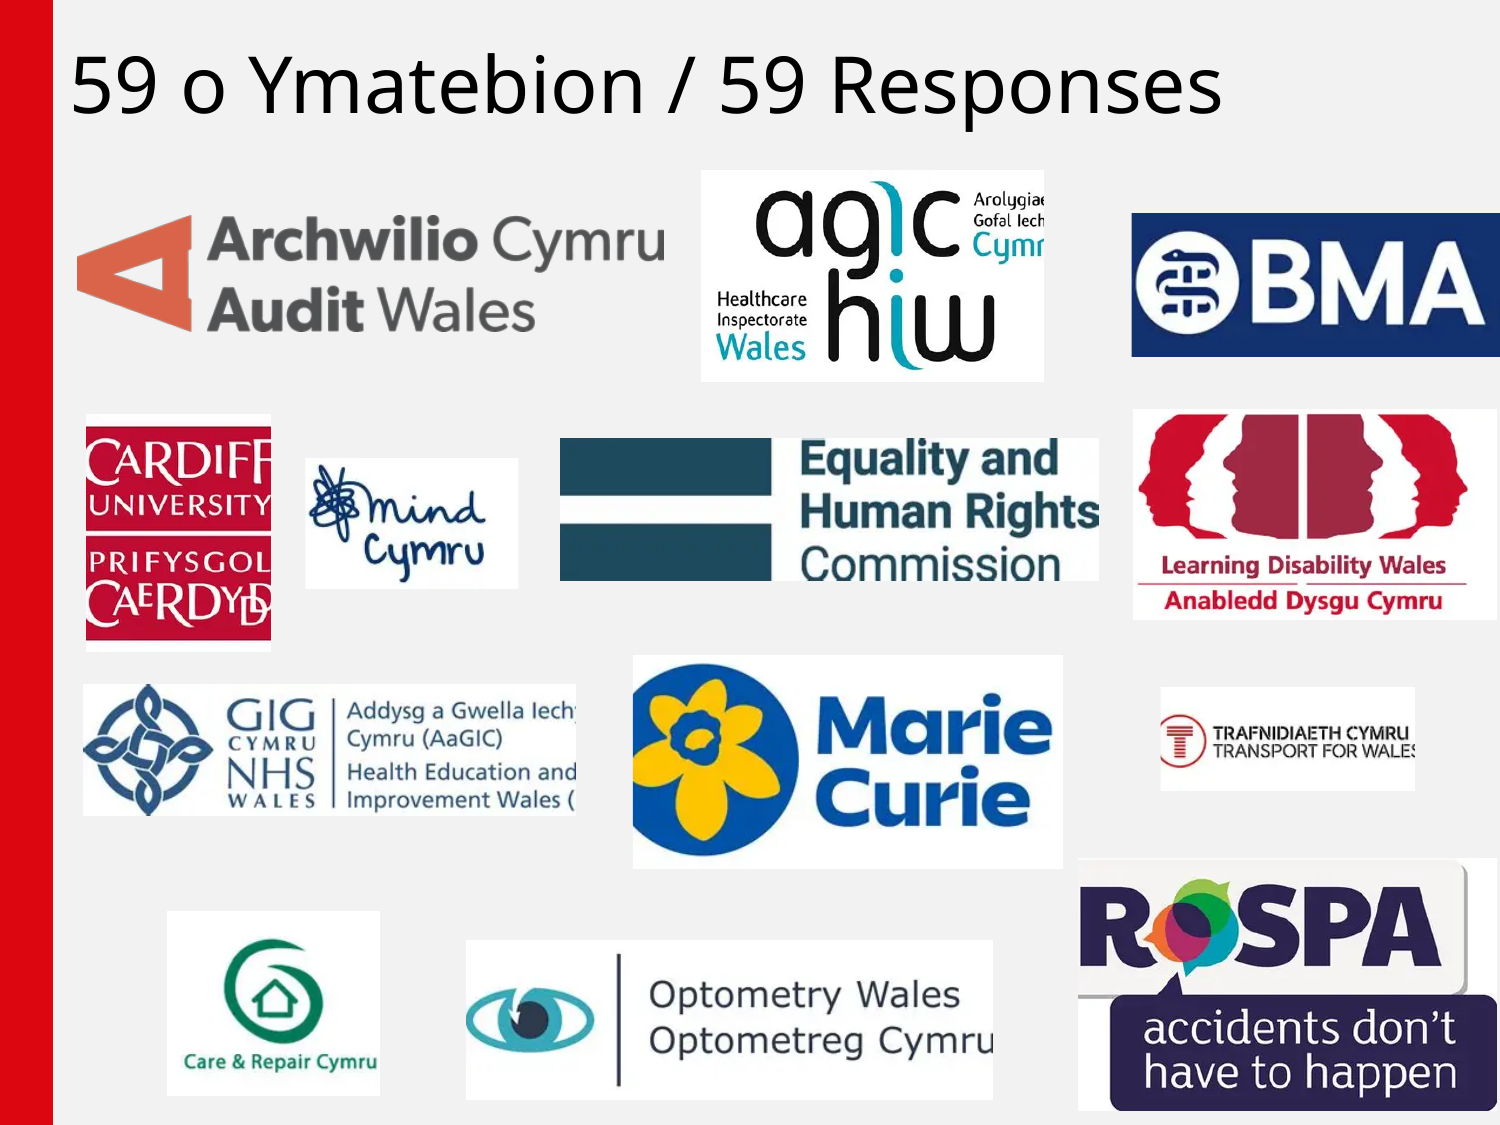

# 59 o Ymatebion / 59 Responses